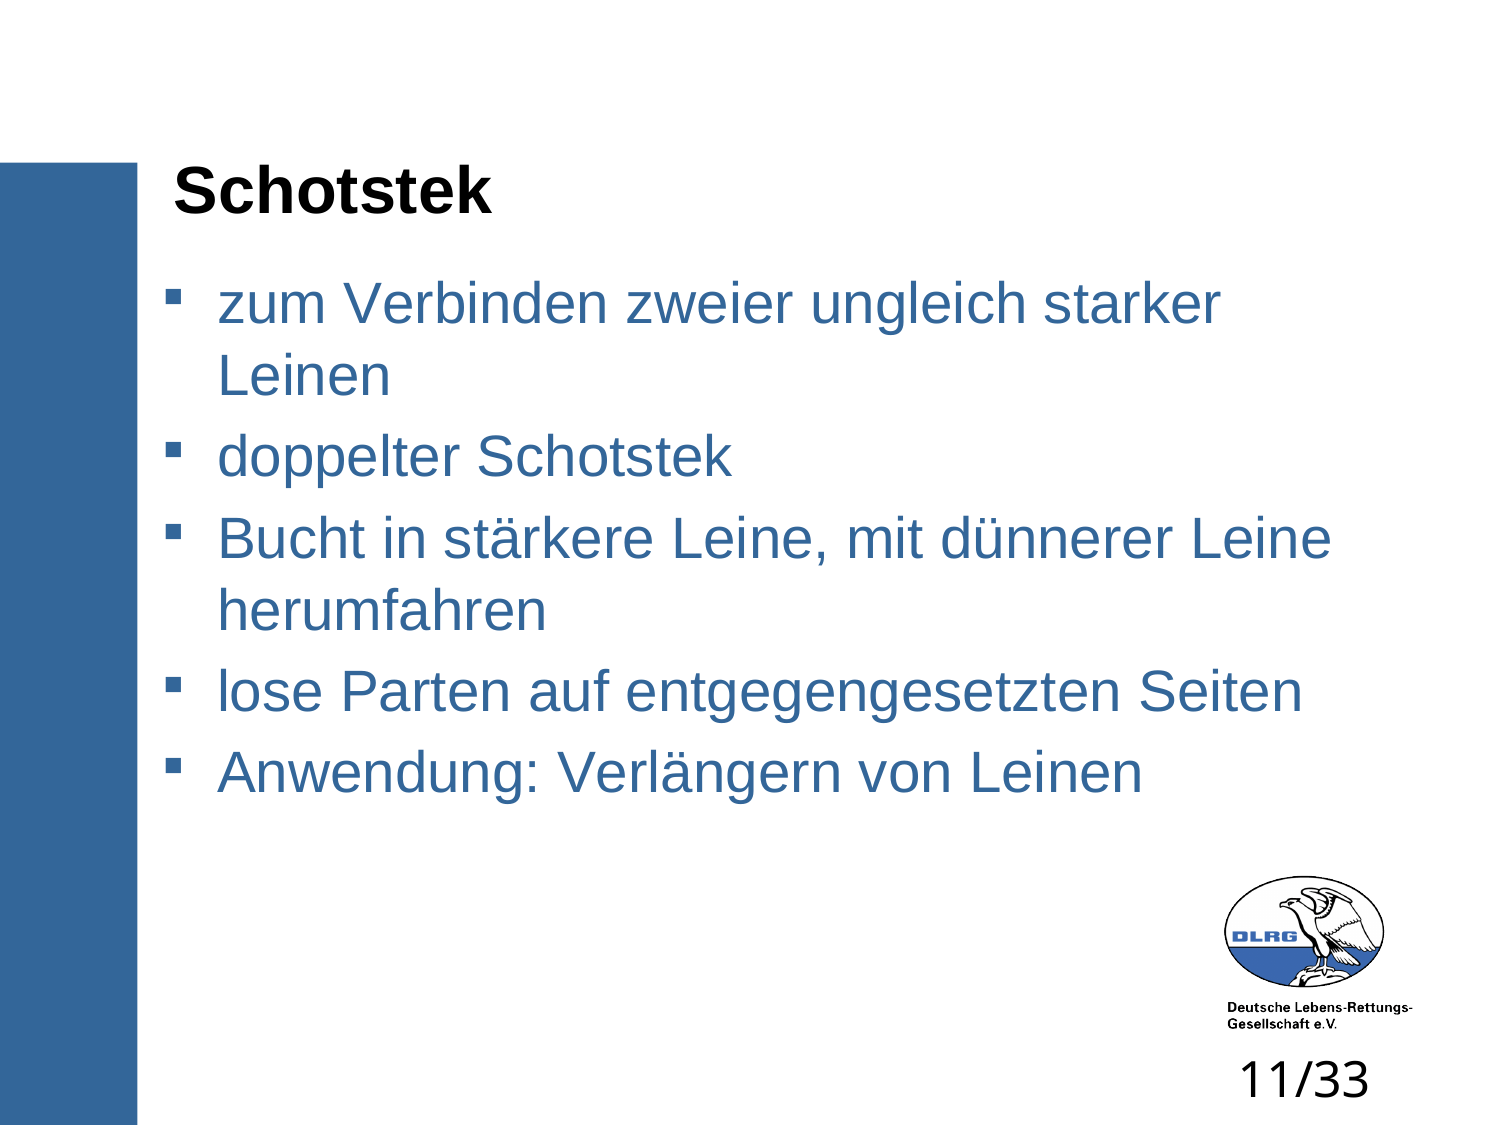

# Schotstek
zum Verbinden zweier ungleich starker Leinen
doppelter Schotstek
Bucht in stärkere Leine, mit dünnerer Leine herumfahren
lose Parten auf entgegengesetzten Seiten
Anwendung: Verlängern von Leinen